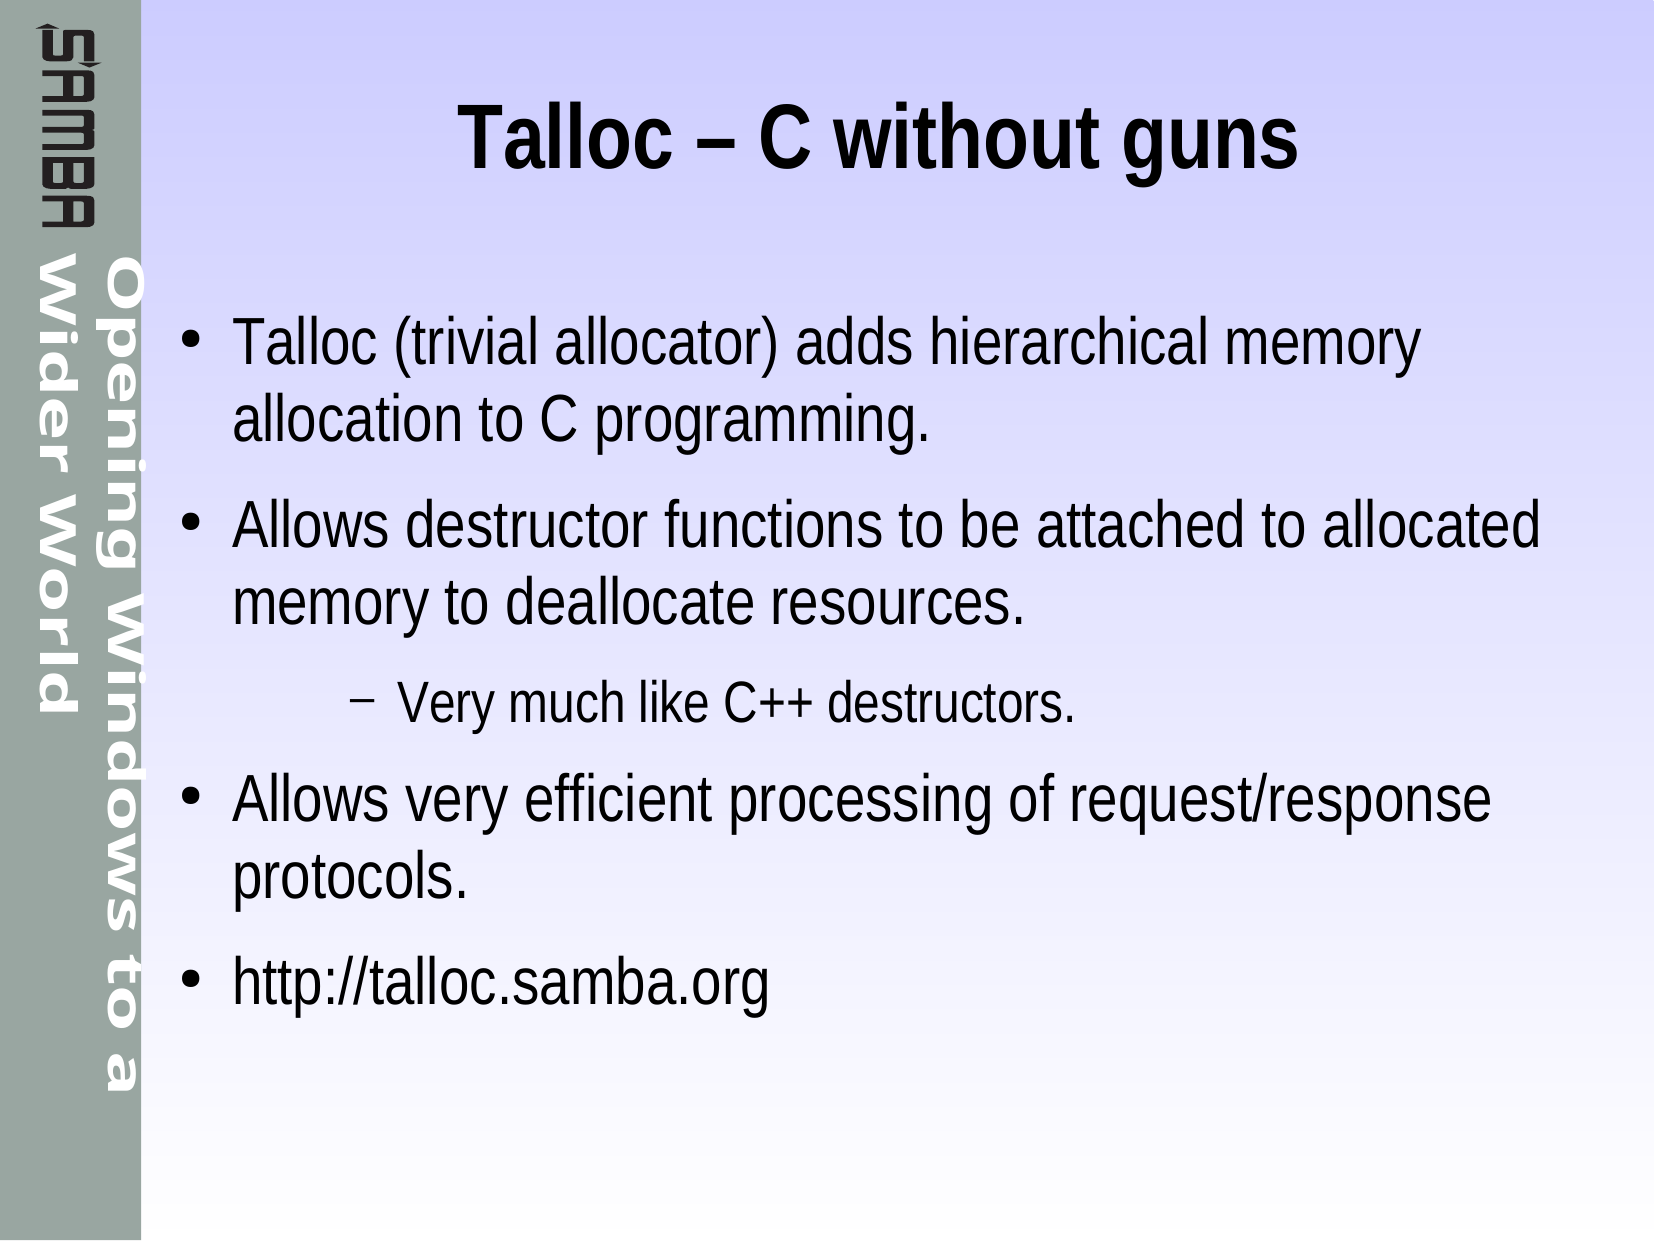

# Talloc – C without guns
Talloc (trivial allocator) adds hierarchical memory allocation to C programming.
Allows destructor functions to be attached to allocated memory to deallocate resources.
Very much like C++ destructors.
Allows very efficient processing of request/response protocols.
http://talloc.samba.org